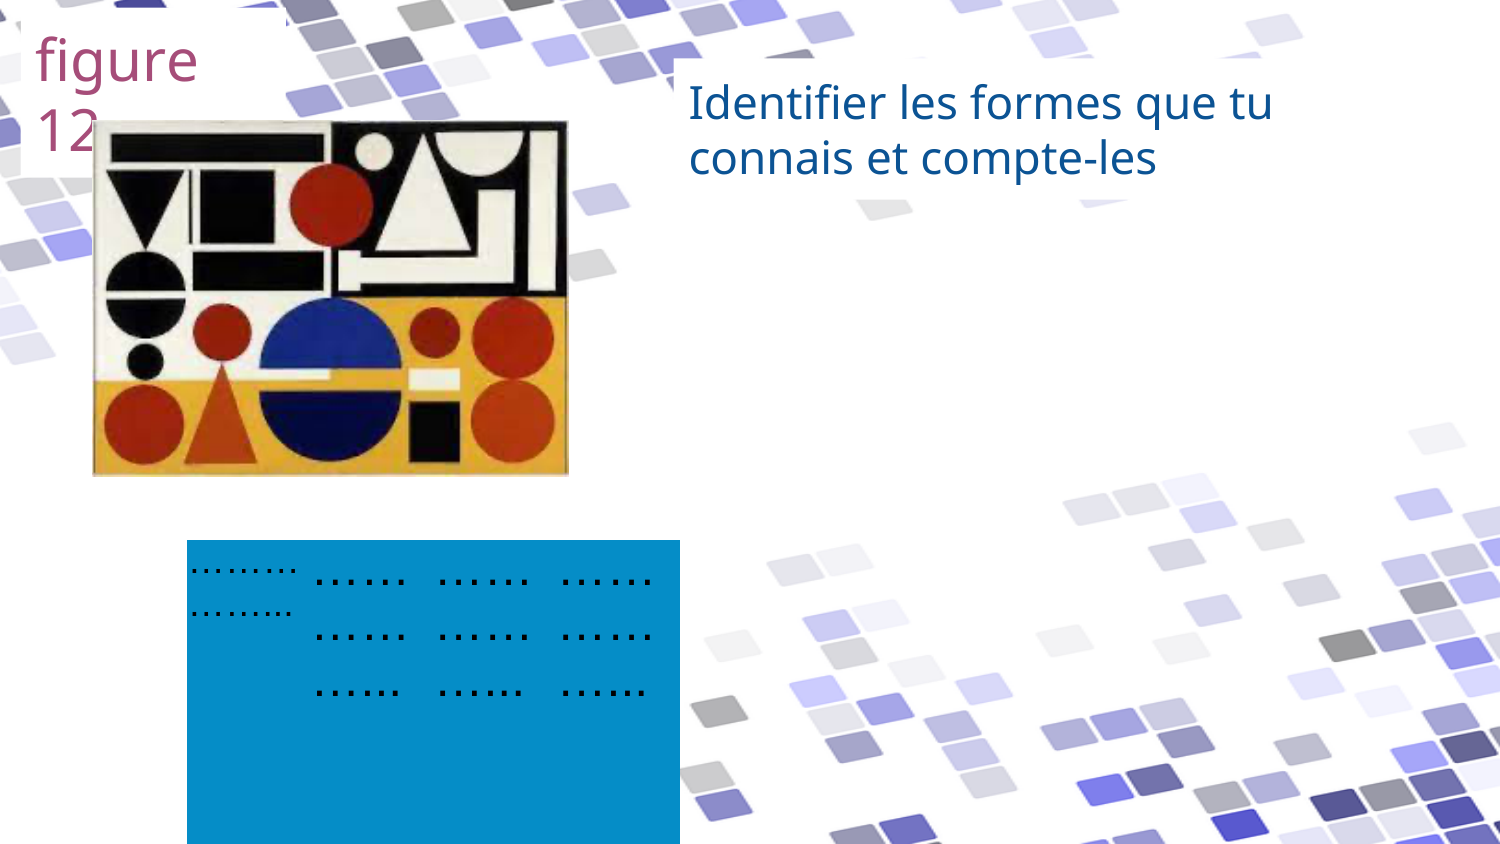

figure 12
Identifier les formes que tu connais et compte-les
Pour insérer une image, clique droit copier/ coller
| ……………... | ……………... | ……………... | ……………... |
| --- | --- | --- | --- |
| | | | |